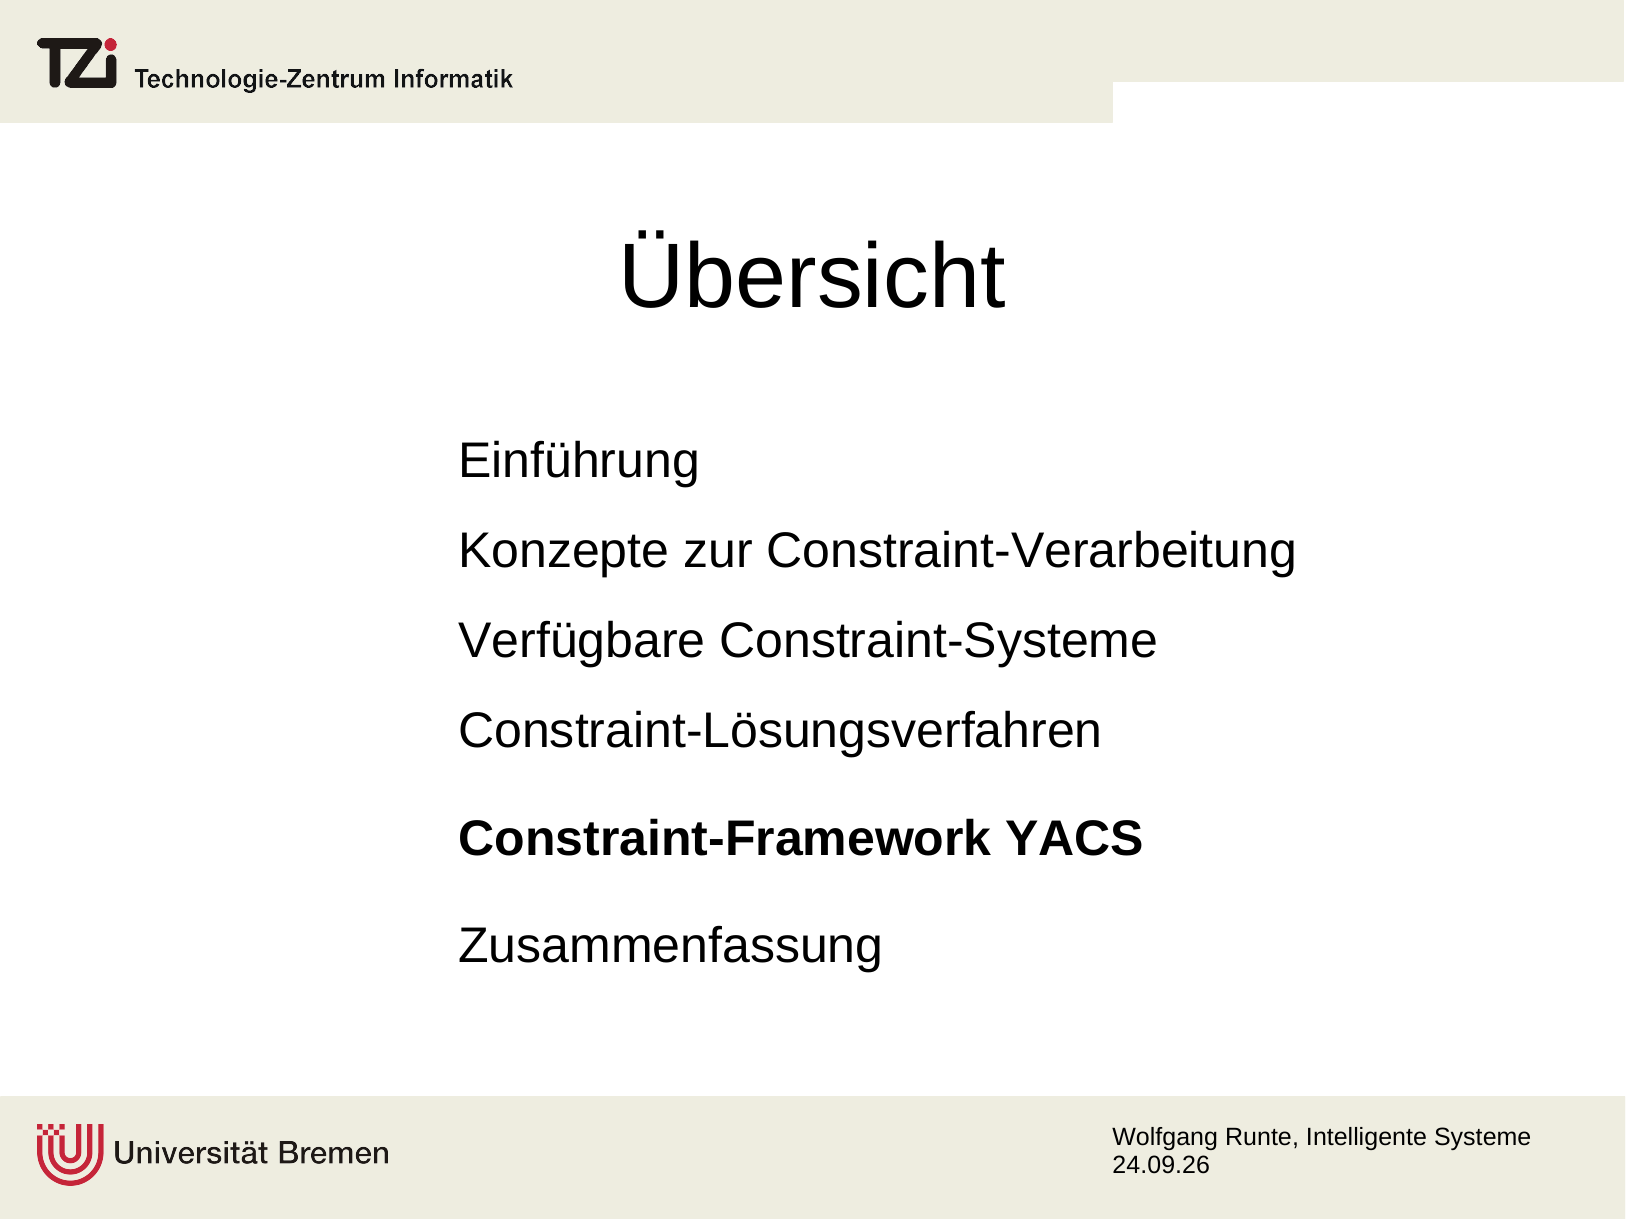

# Übersicht
Einführung
Konzepte zur Constraint-Verarbeitung
Verfügbare Constraint-Systeme
Constraint-Lösungsverfahren
Constraint-Framework YACS
Zusammenfassung